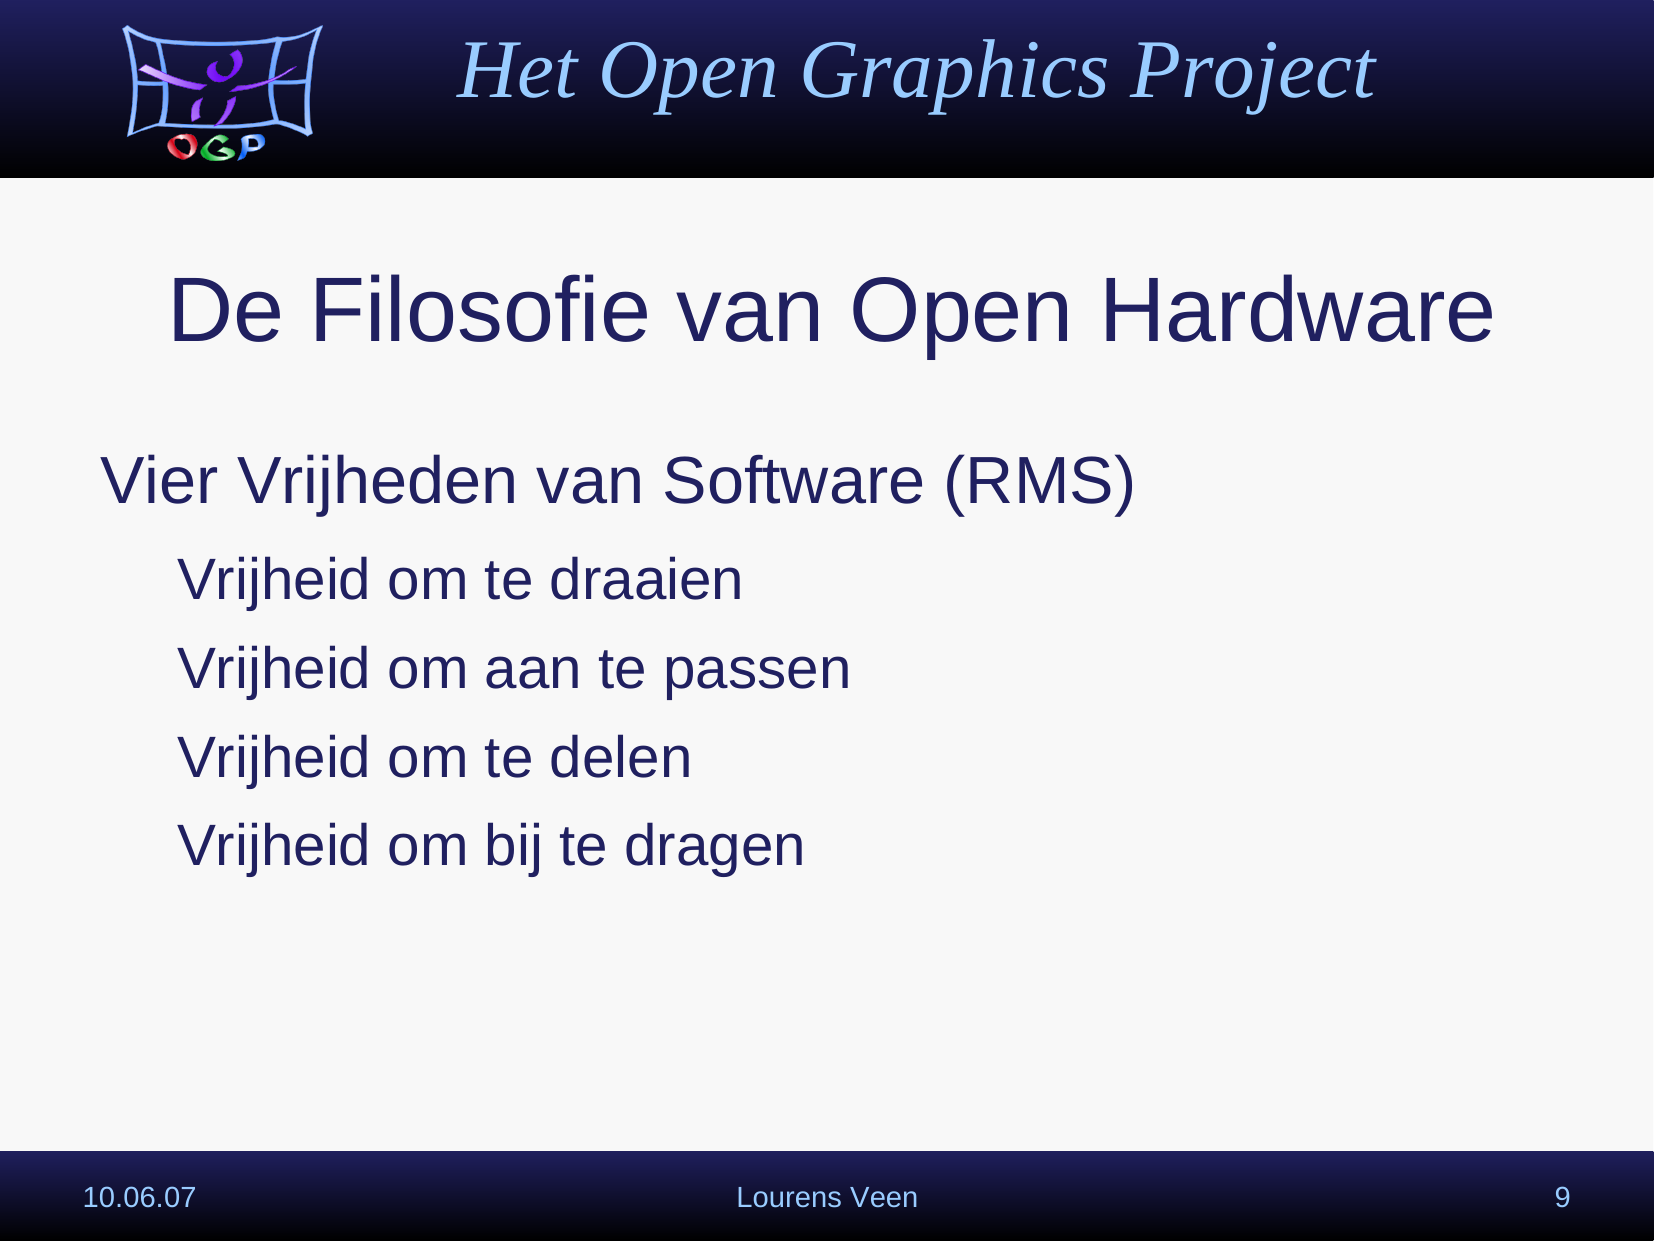

# De Filosofie van Open Hardware
Vier Vrijheden van Software (RMS)
Vrijheid om te draaien
Vrijheid om aan te passen
Vrijheid om te delen
Vrijheid om bij te dragen
10.06.07
Lourens Veen
9